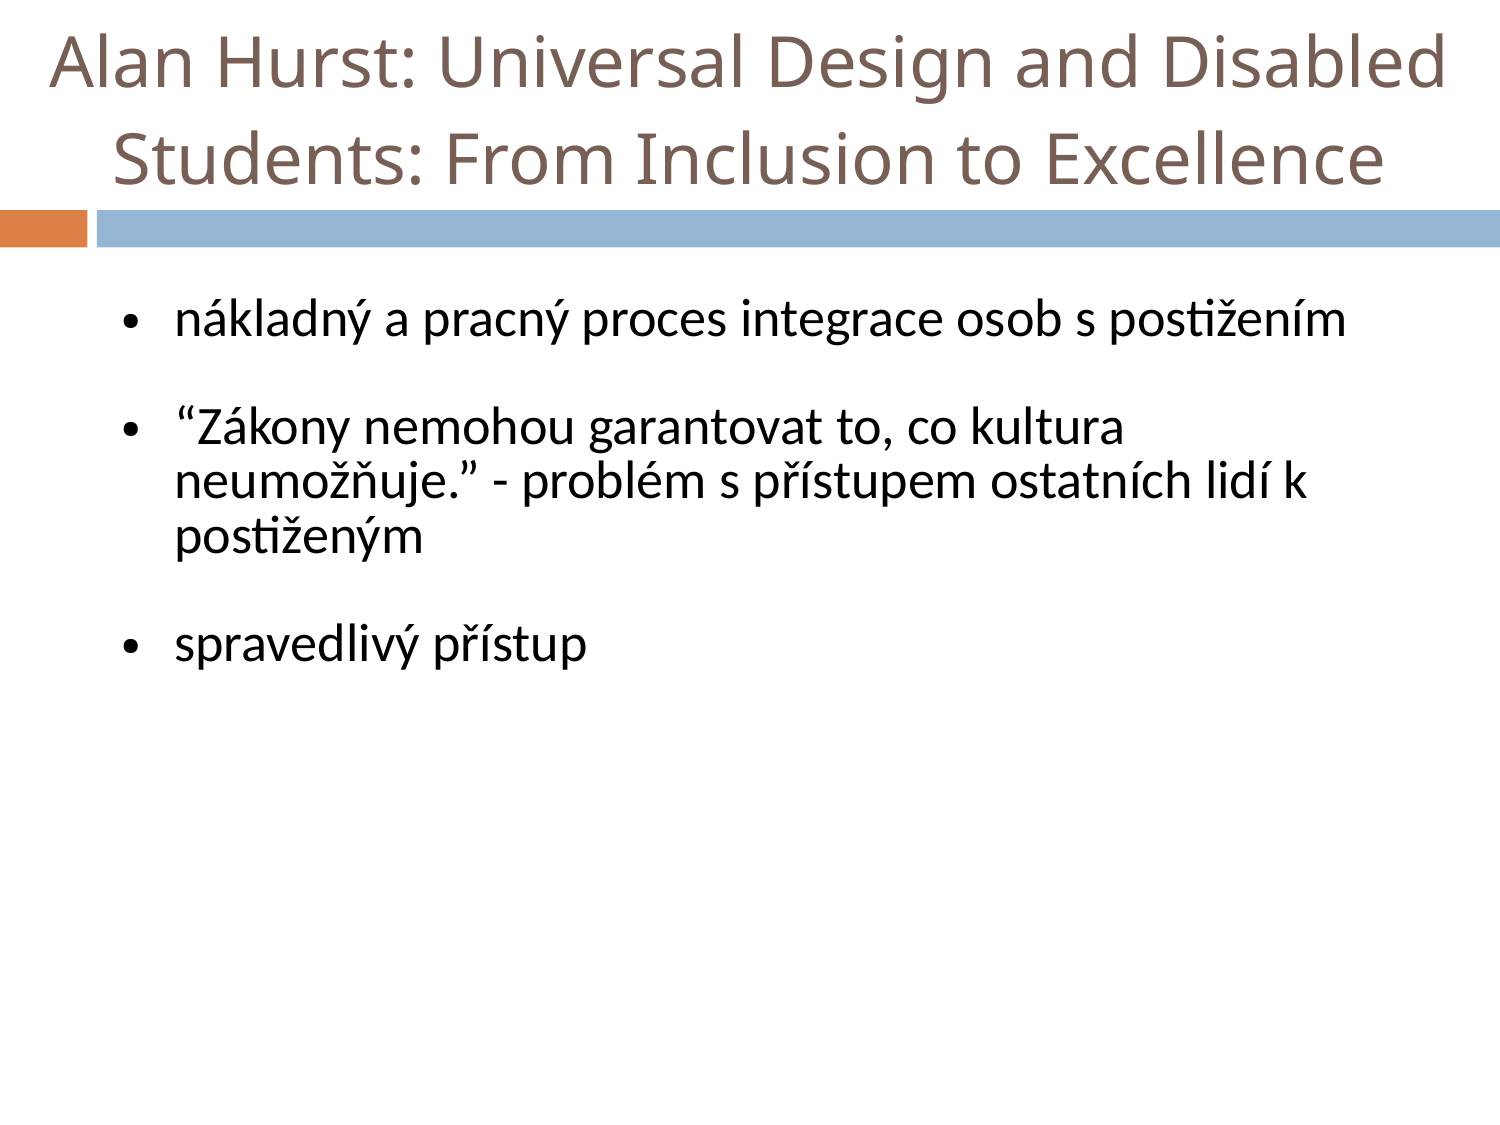

# Alan Hurst: Universal Design and Disabled Students: From Inclusion to Excellence
nákladný a pracný proces integrace osob s postižením
“Zákony nemohou garantovat to, co kultura neumožňuje.” - problém s přístupem ostatních lidí k postiženým
spravedlivý přístup